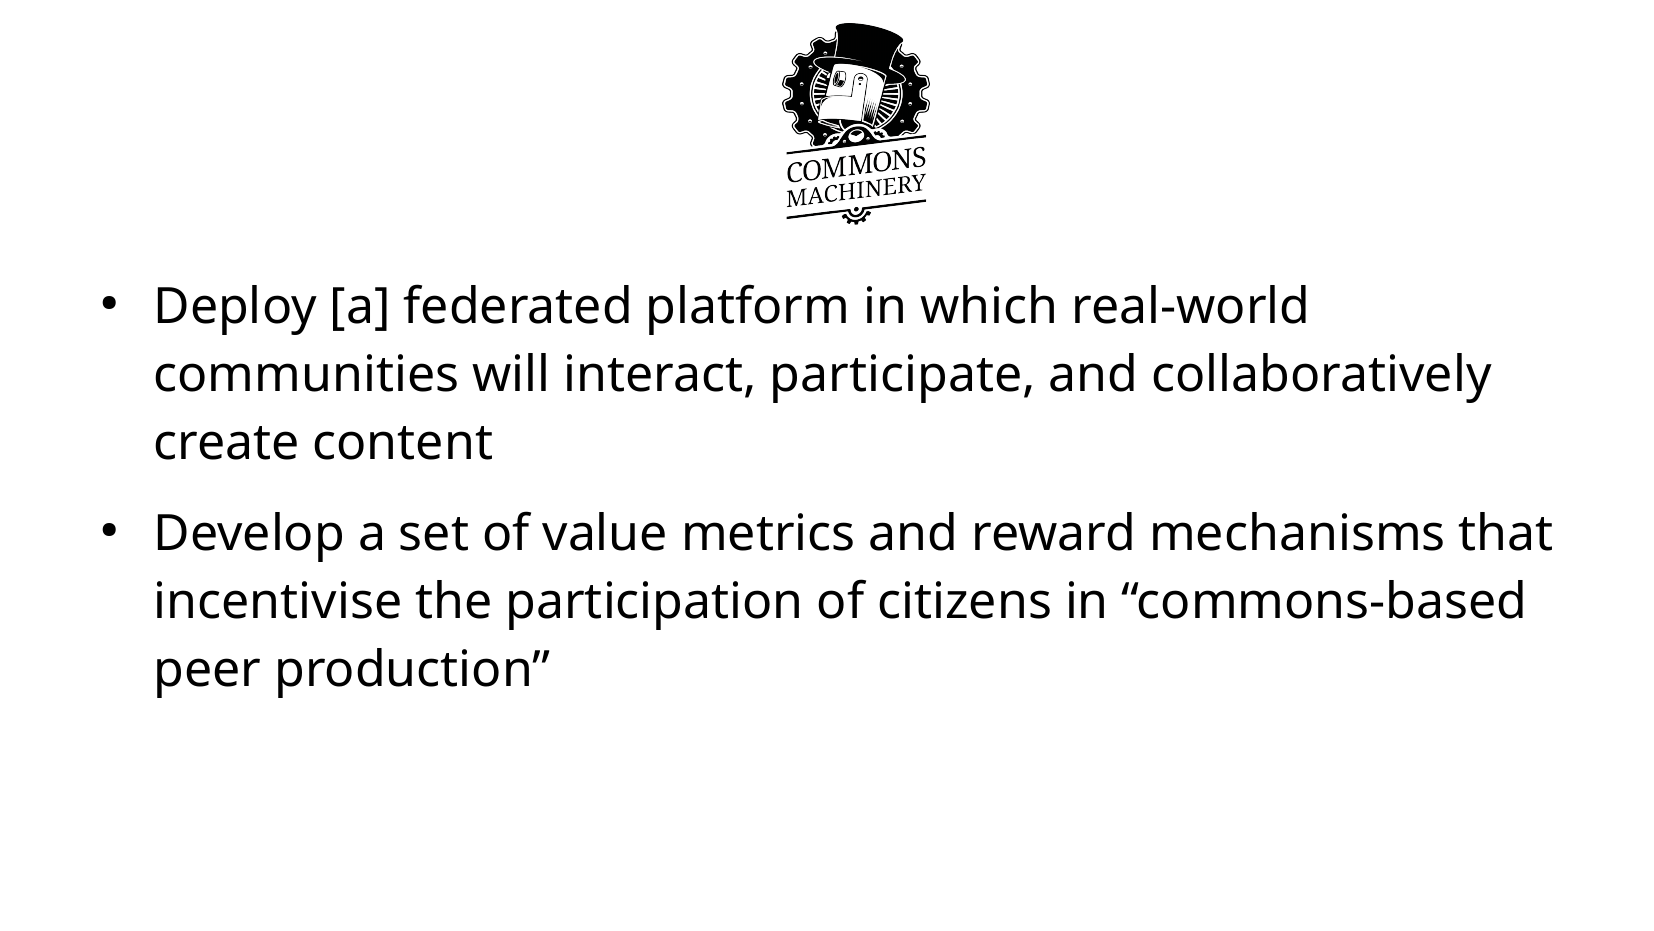

#
Deploy [a] federated platform in which real-world communities will interact, participate, and collaboratively create content
Develop a set of value metrics and reward mechanisms that incentivise the participation of citizens in “commons-based peer production”